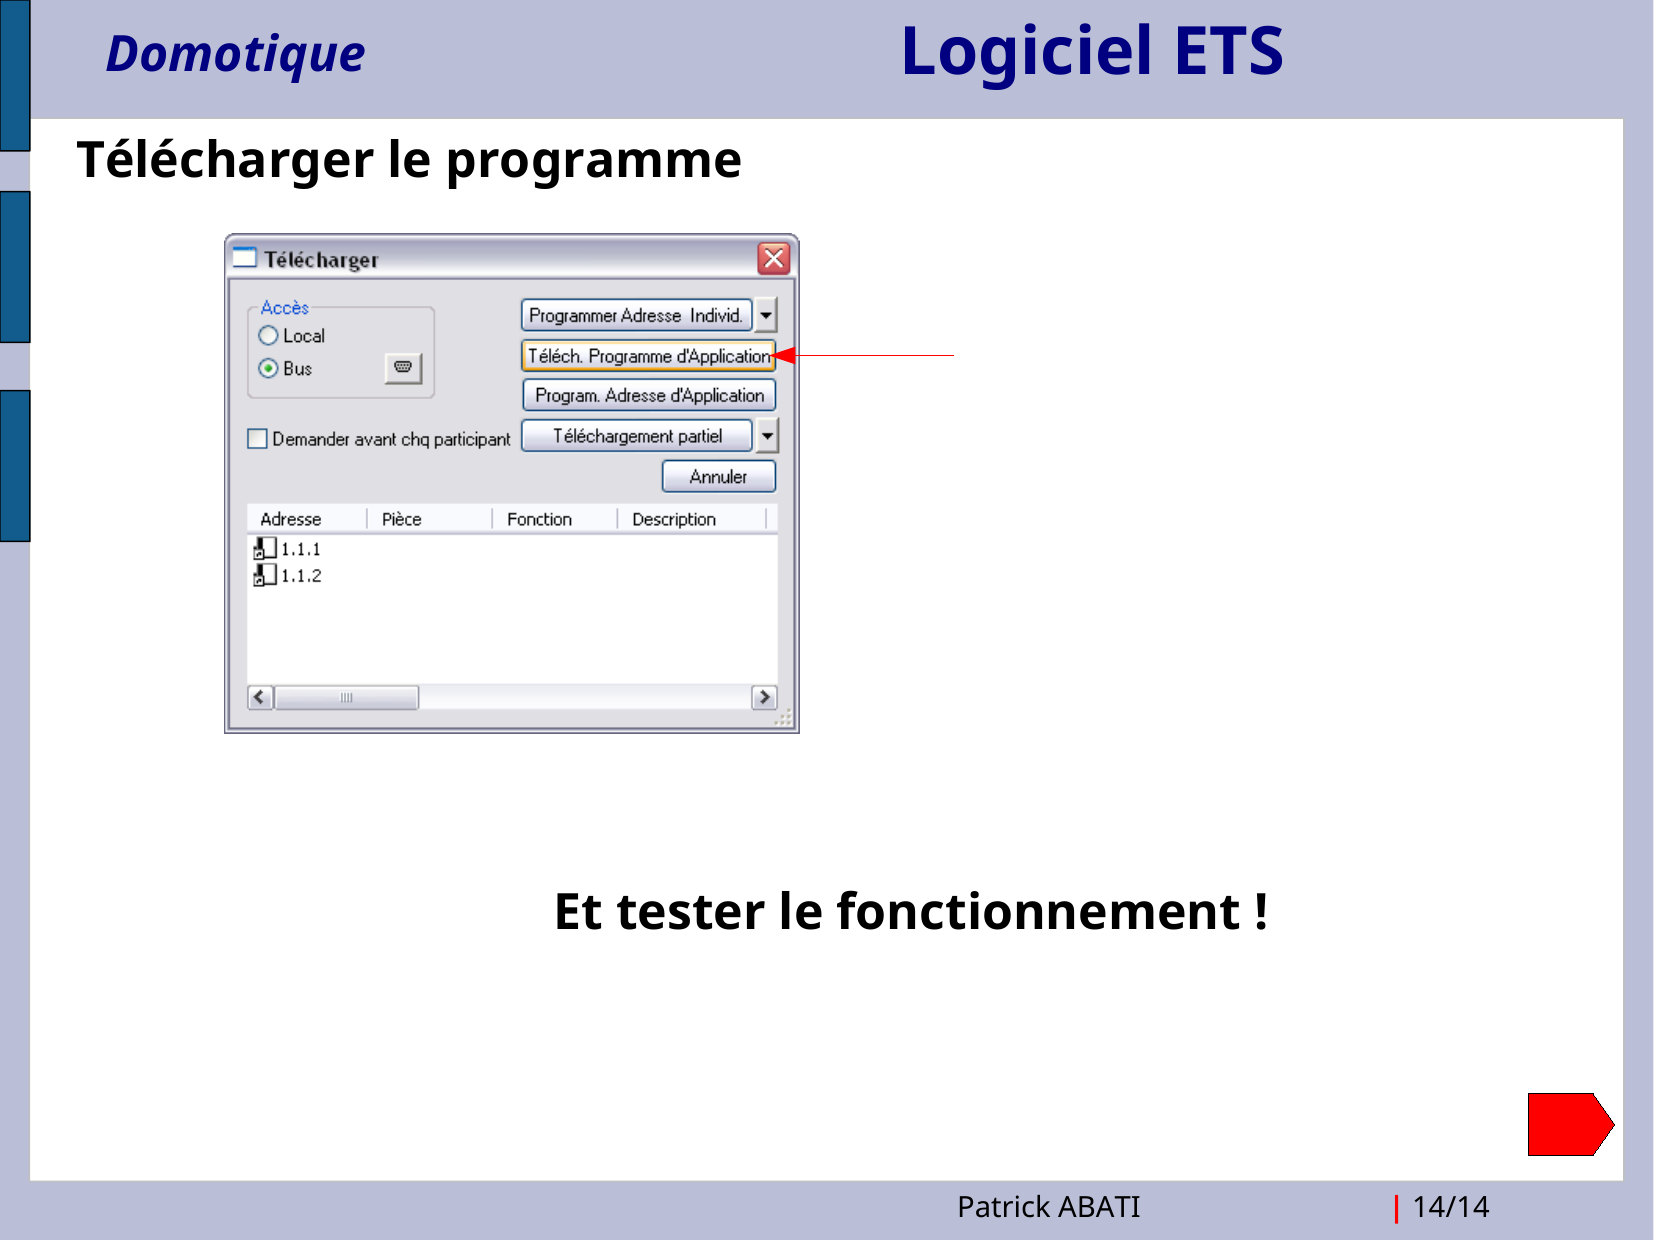

Télécharger le programme
Et tester le fonctionnement !